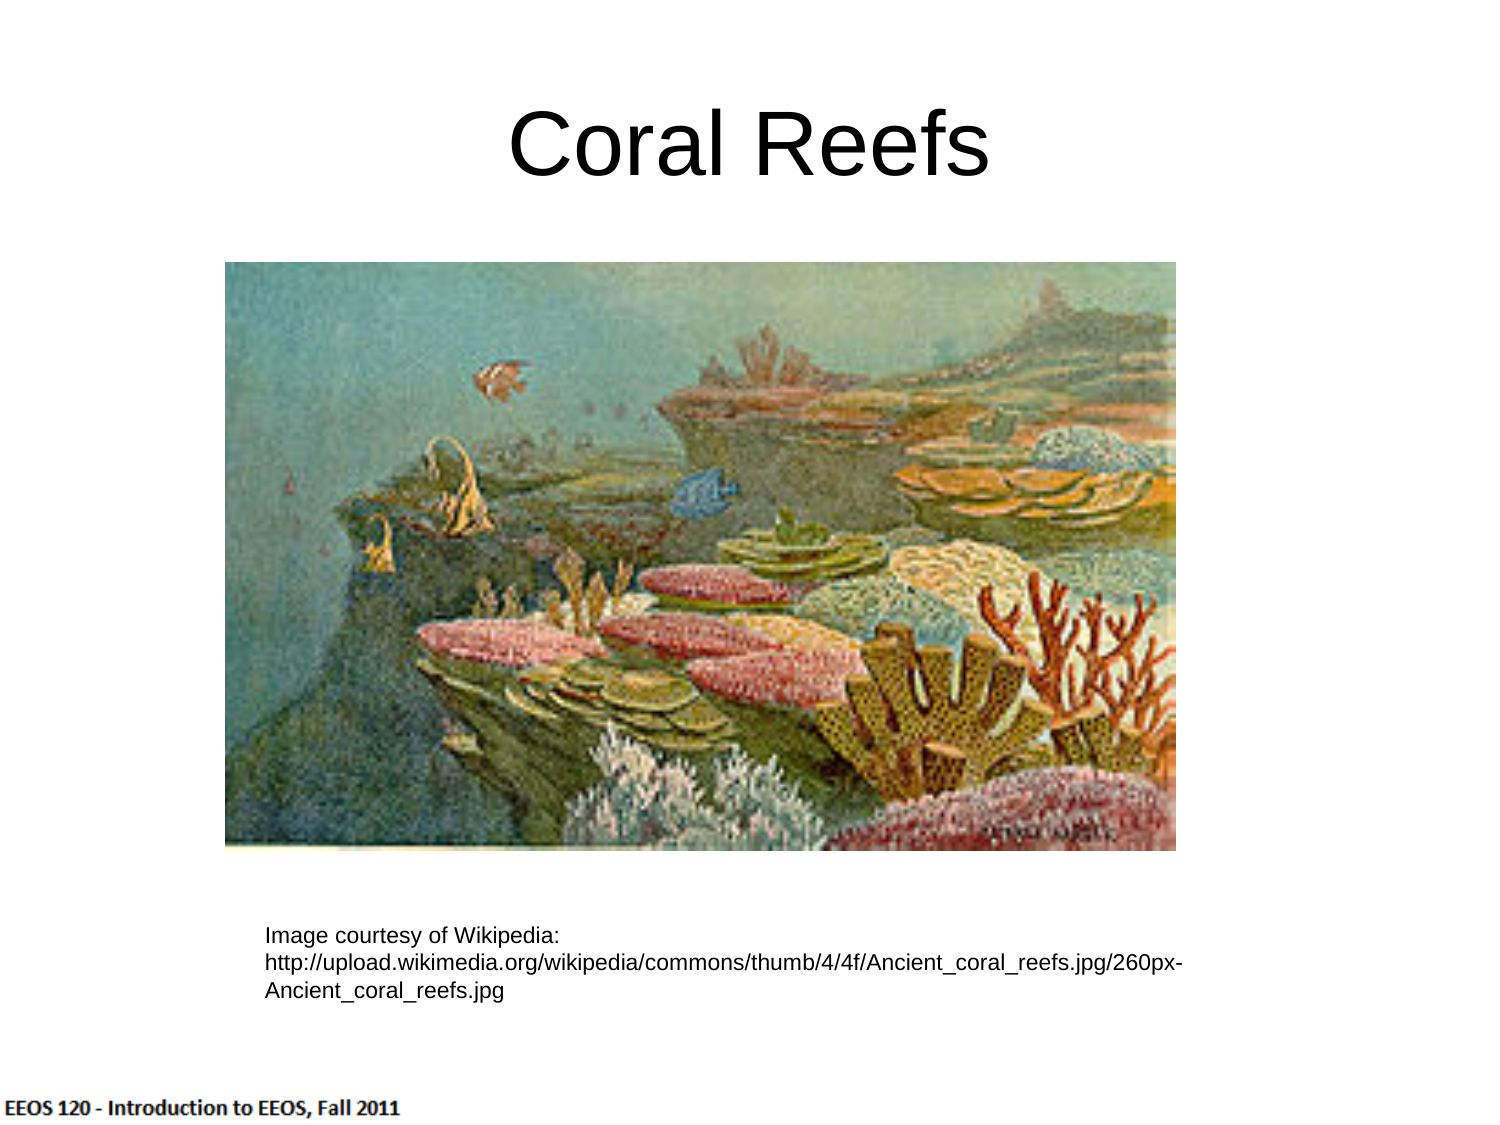

# Coral Reefs
Image courtesy of Wikipedia: http://upload.wikimedia.org/wikipedia/commons/thumb/4/4f/Ancient_coral_reefs.jpg/260px-Ancient_coral_reefs.jpg